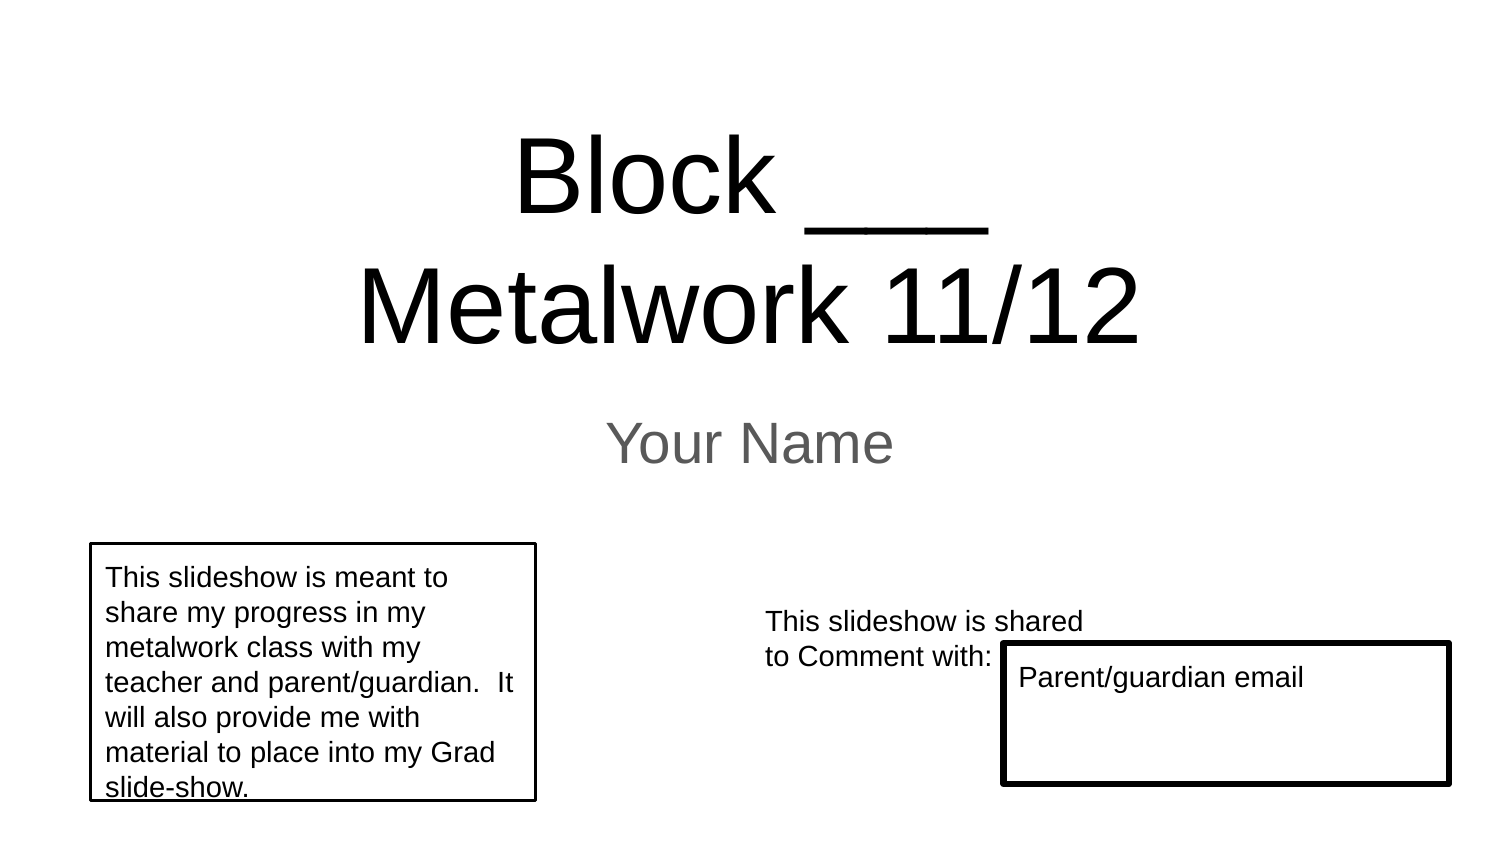

# Block ___ Metalwork 11/12
Your Name
This slideshow is meant to share my progress in my metalwork class with my teacher and parent/guardian. It will also provide me with material to place into my Grad slide-show.
This slideshow is shared to Comment with:
Parent/guardian email